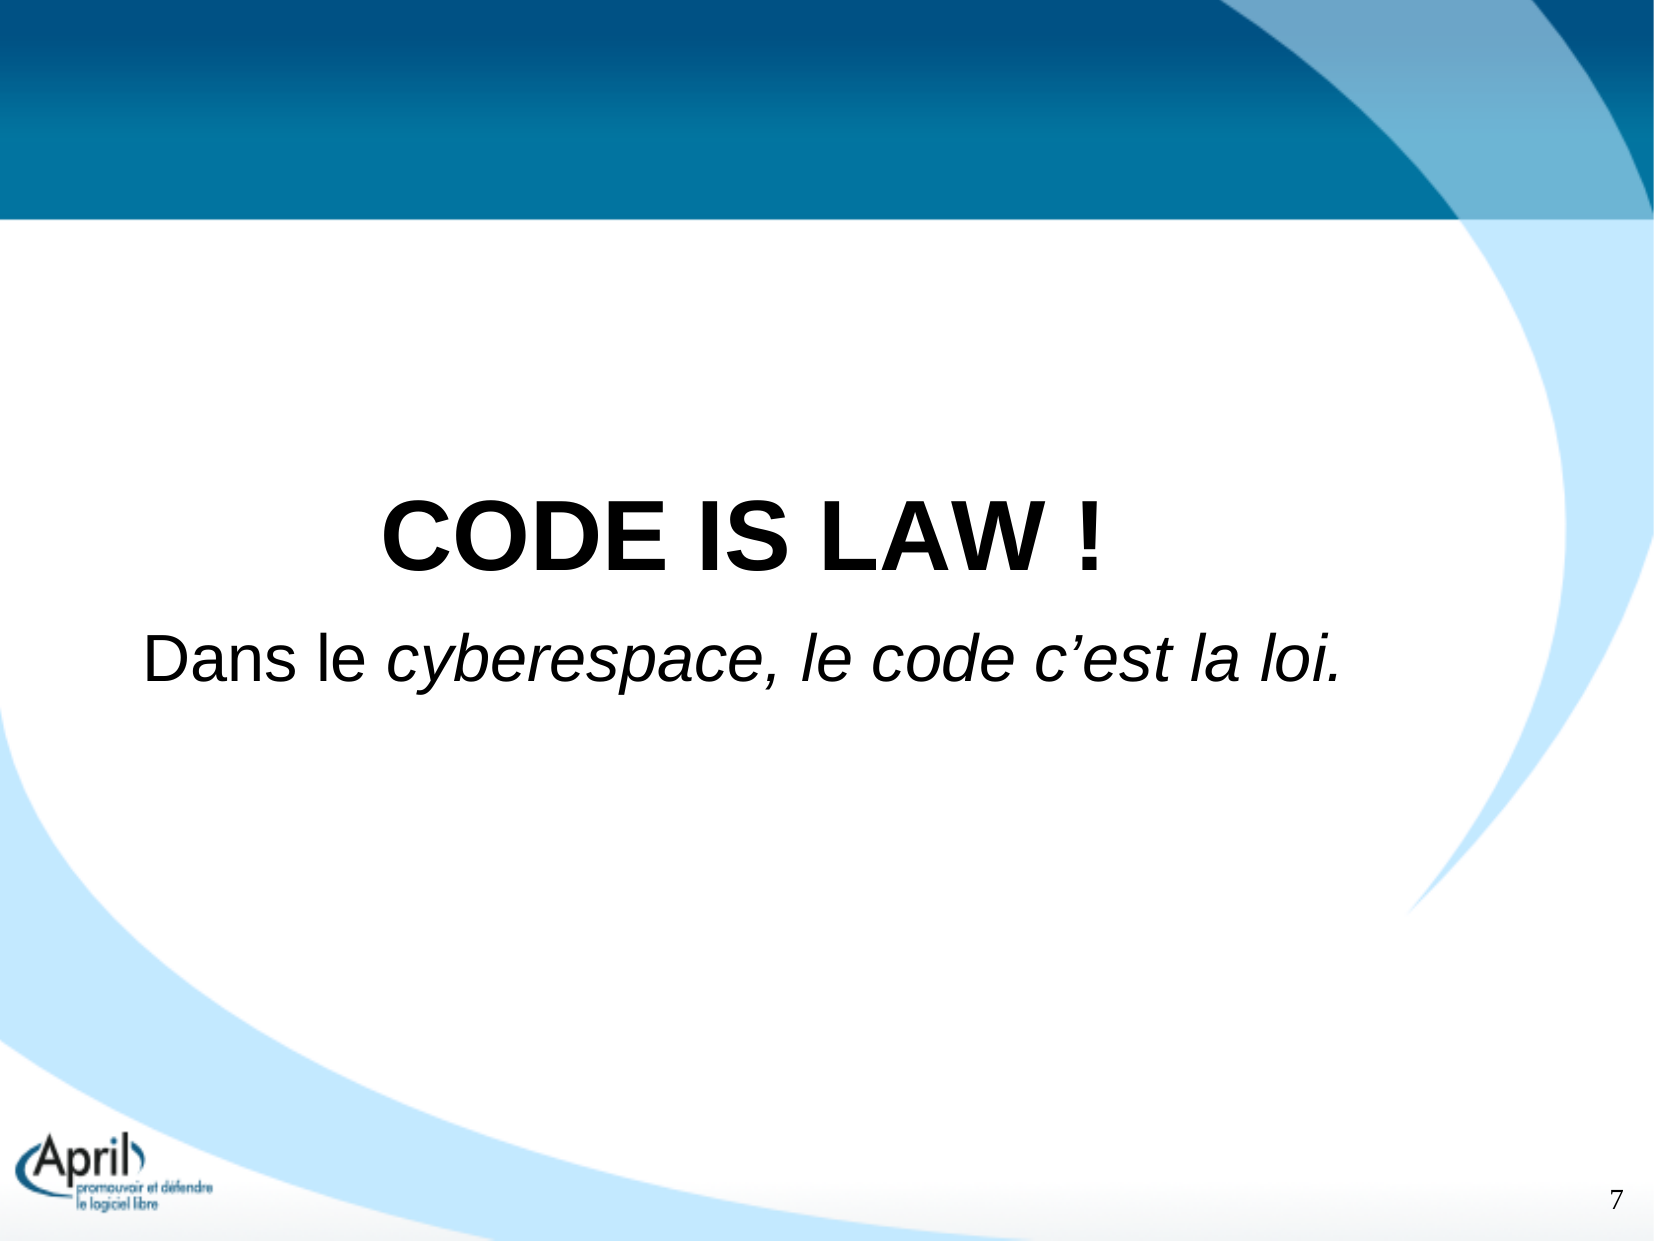

#
CODE IS LAW !
Dans le cyberespace, le code c’est la loi.
7